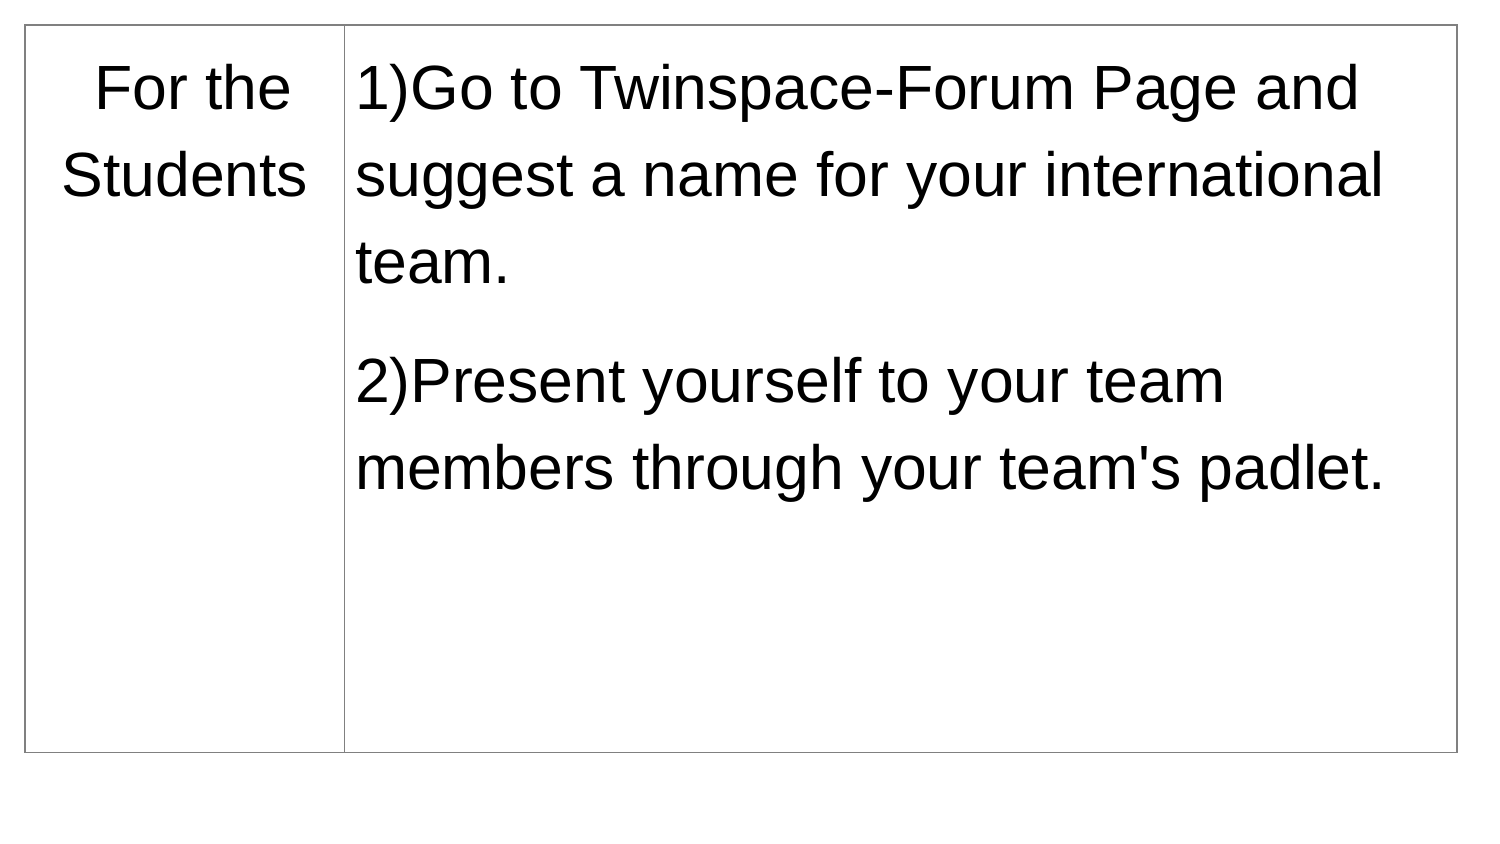

| For the Students | 1)Go to Twinspace-Forum Page and suggest a name for your international team. 2)Present yourself to your team members through your team's padlet. |
| --- | --- |